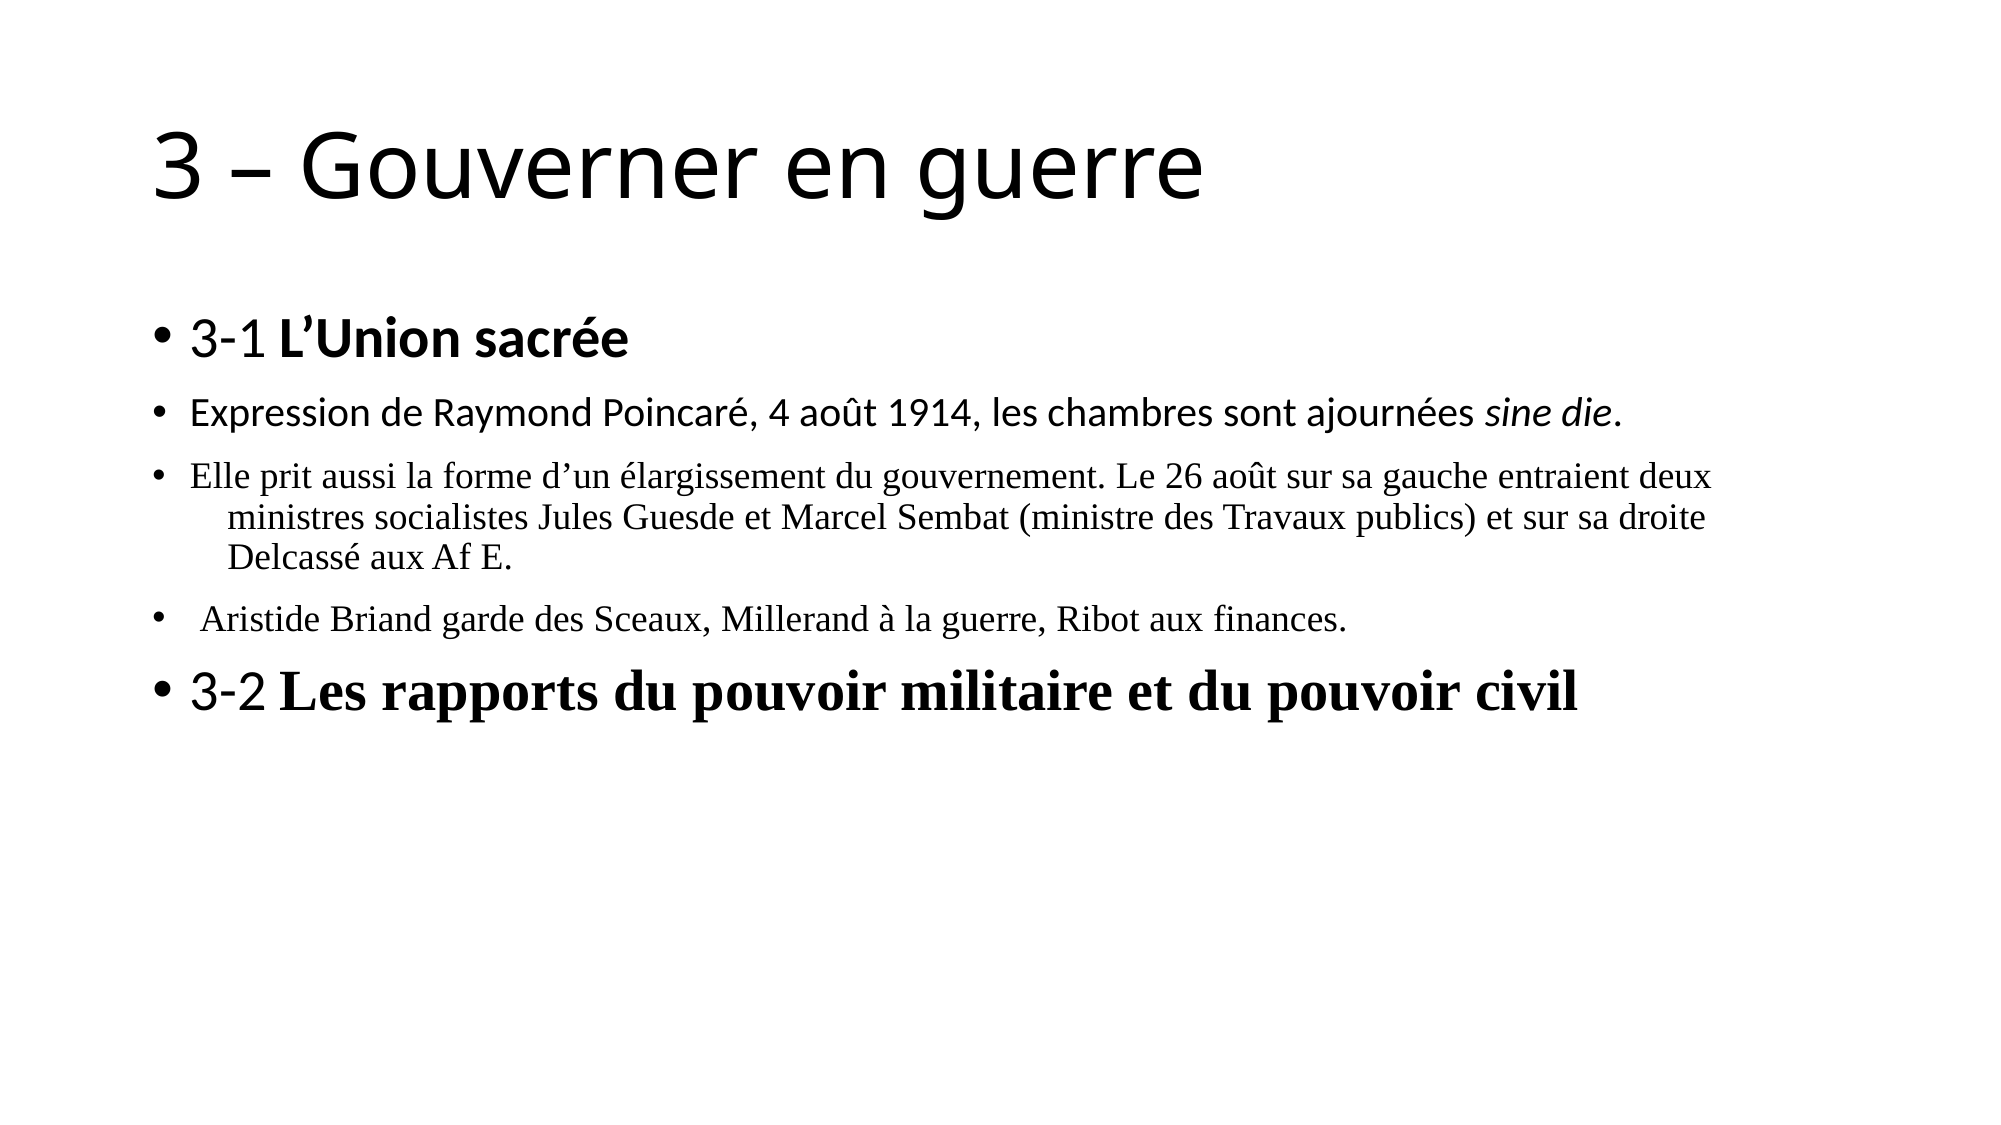

# 3 – Gouverner en guerre
3-1 L’Union sacrée
Expression de Raymond Poincaré, 4 août 1914, les chambres sont ajournées sine die.
Elle prit aussi la forme d’un élargissement du gouvernement. Le 26 août sur sa gauche entraient deux ministres socialistes Jules Guesde et Marcel Sembat (ministre des Travaux publics) et sur sa droite Delcassé aux Af E.
 Aristide Briand garde des Sceaux, Millerand à la guerre, Ribot aux finances.
3-2 Les rapports du pouvoir militaire et du pouvoir civil